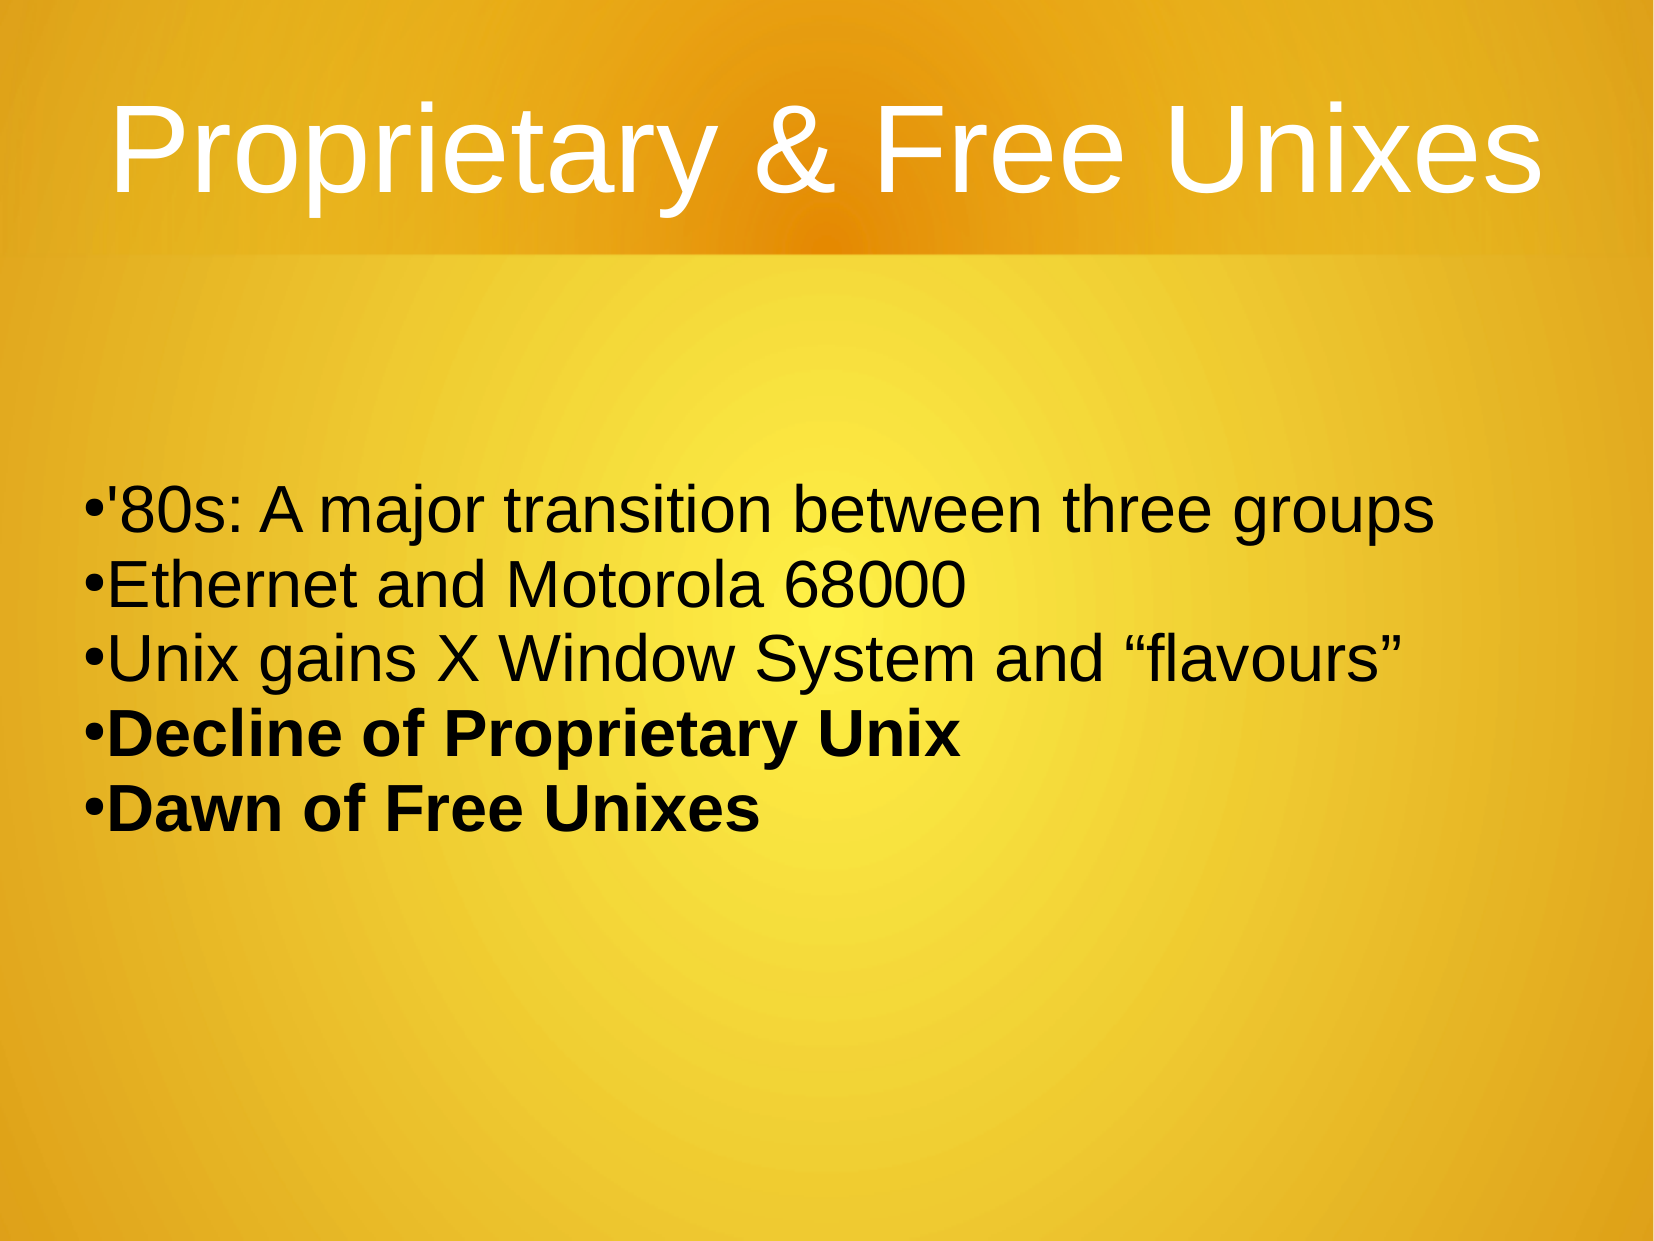

# Proprietary & Free Unixes
'80s: A major transition between three groups
Ethernet and Motorola 68000
Unix gains X Window System and “flavours”
Decline of Proprietary Unix
Dawn of Free Unixes